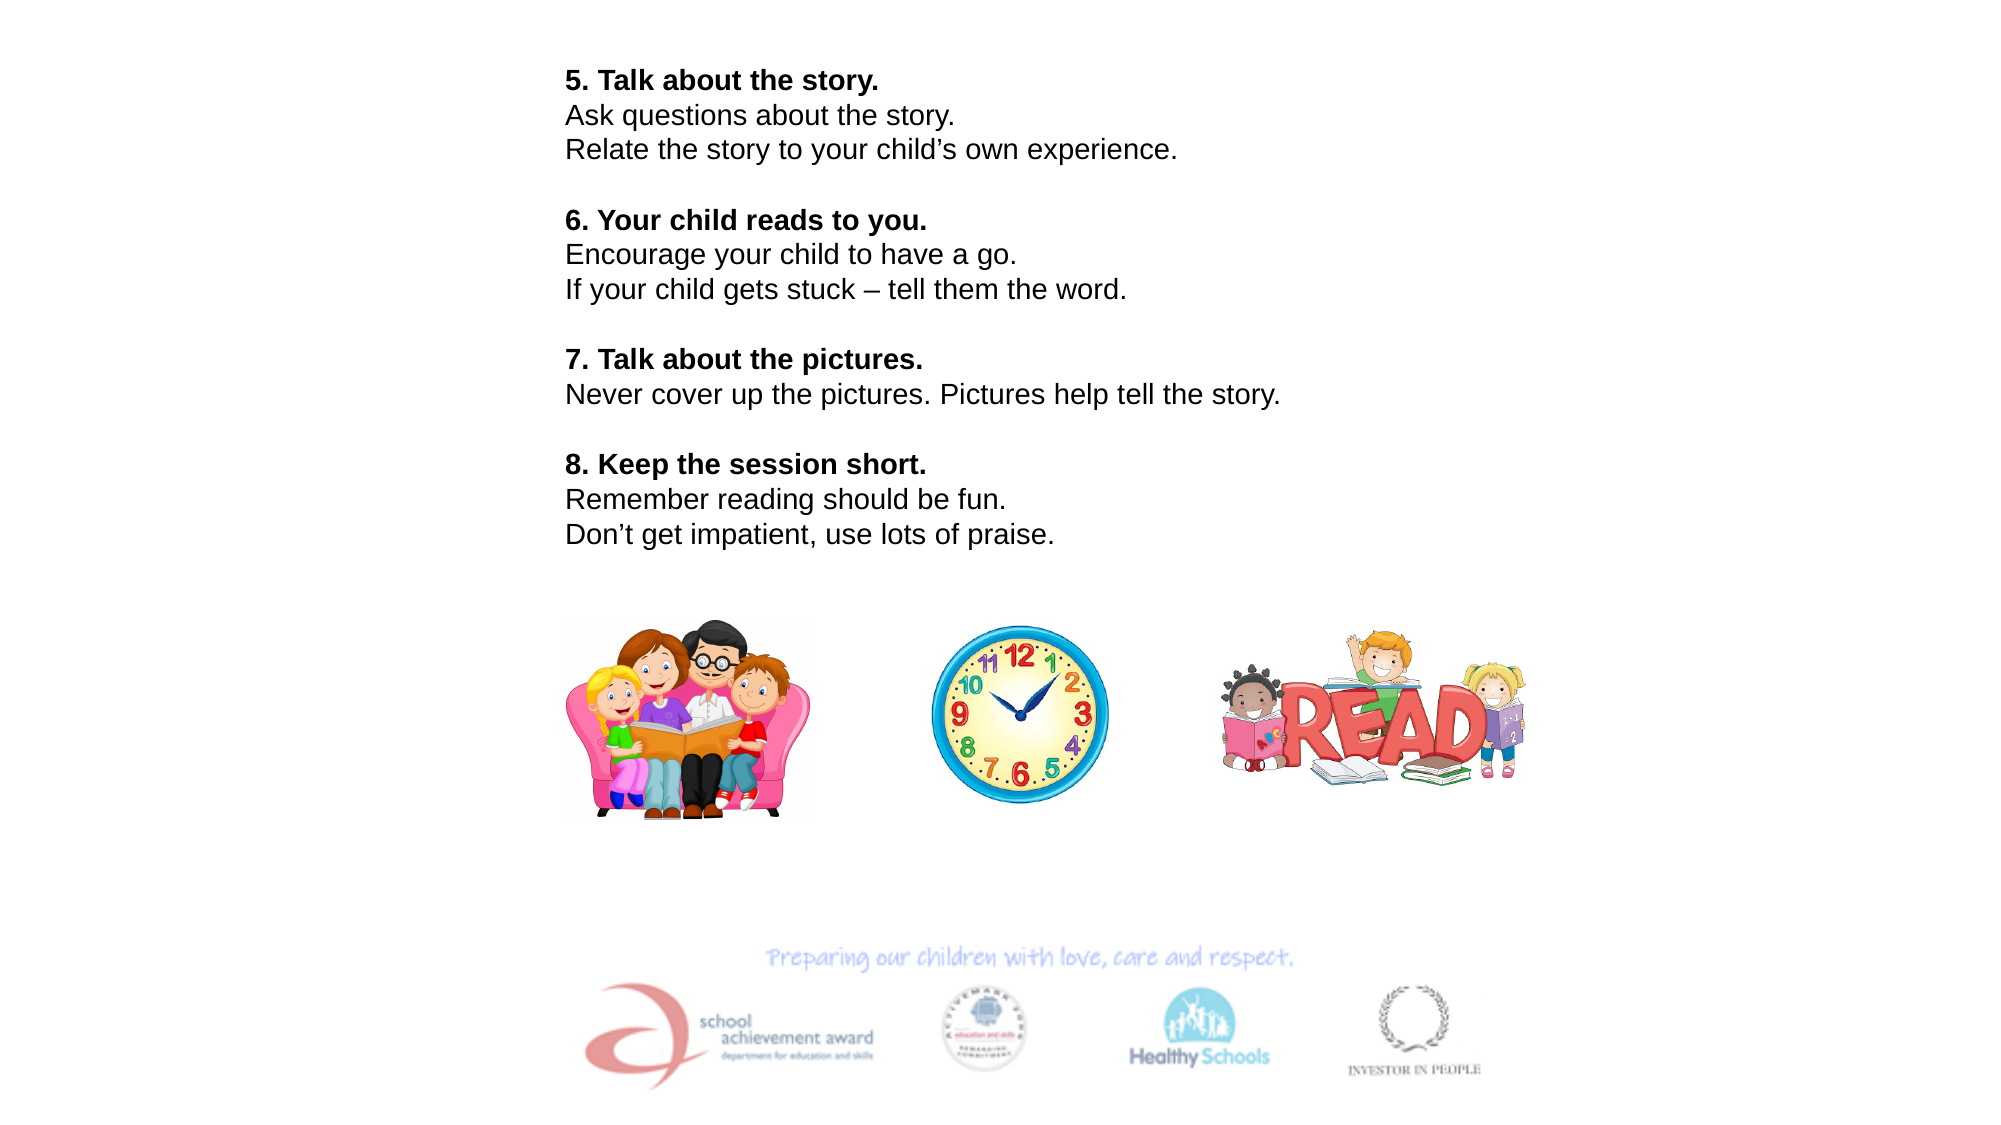

5. Talk about the story.
Ask questions about the story.
Relate the story to your child’s own experience.
6. Your child reads to you.
Encourage your child to have a go.
If your child gets stuck – tell them the word.
7. Talk about the pictures.
Never cover up the pictures. Pictures help tell the story.
8. Keep the session short.
Remember reading should be fun.
Don’t get impatient, use lots of praise.